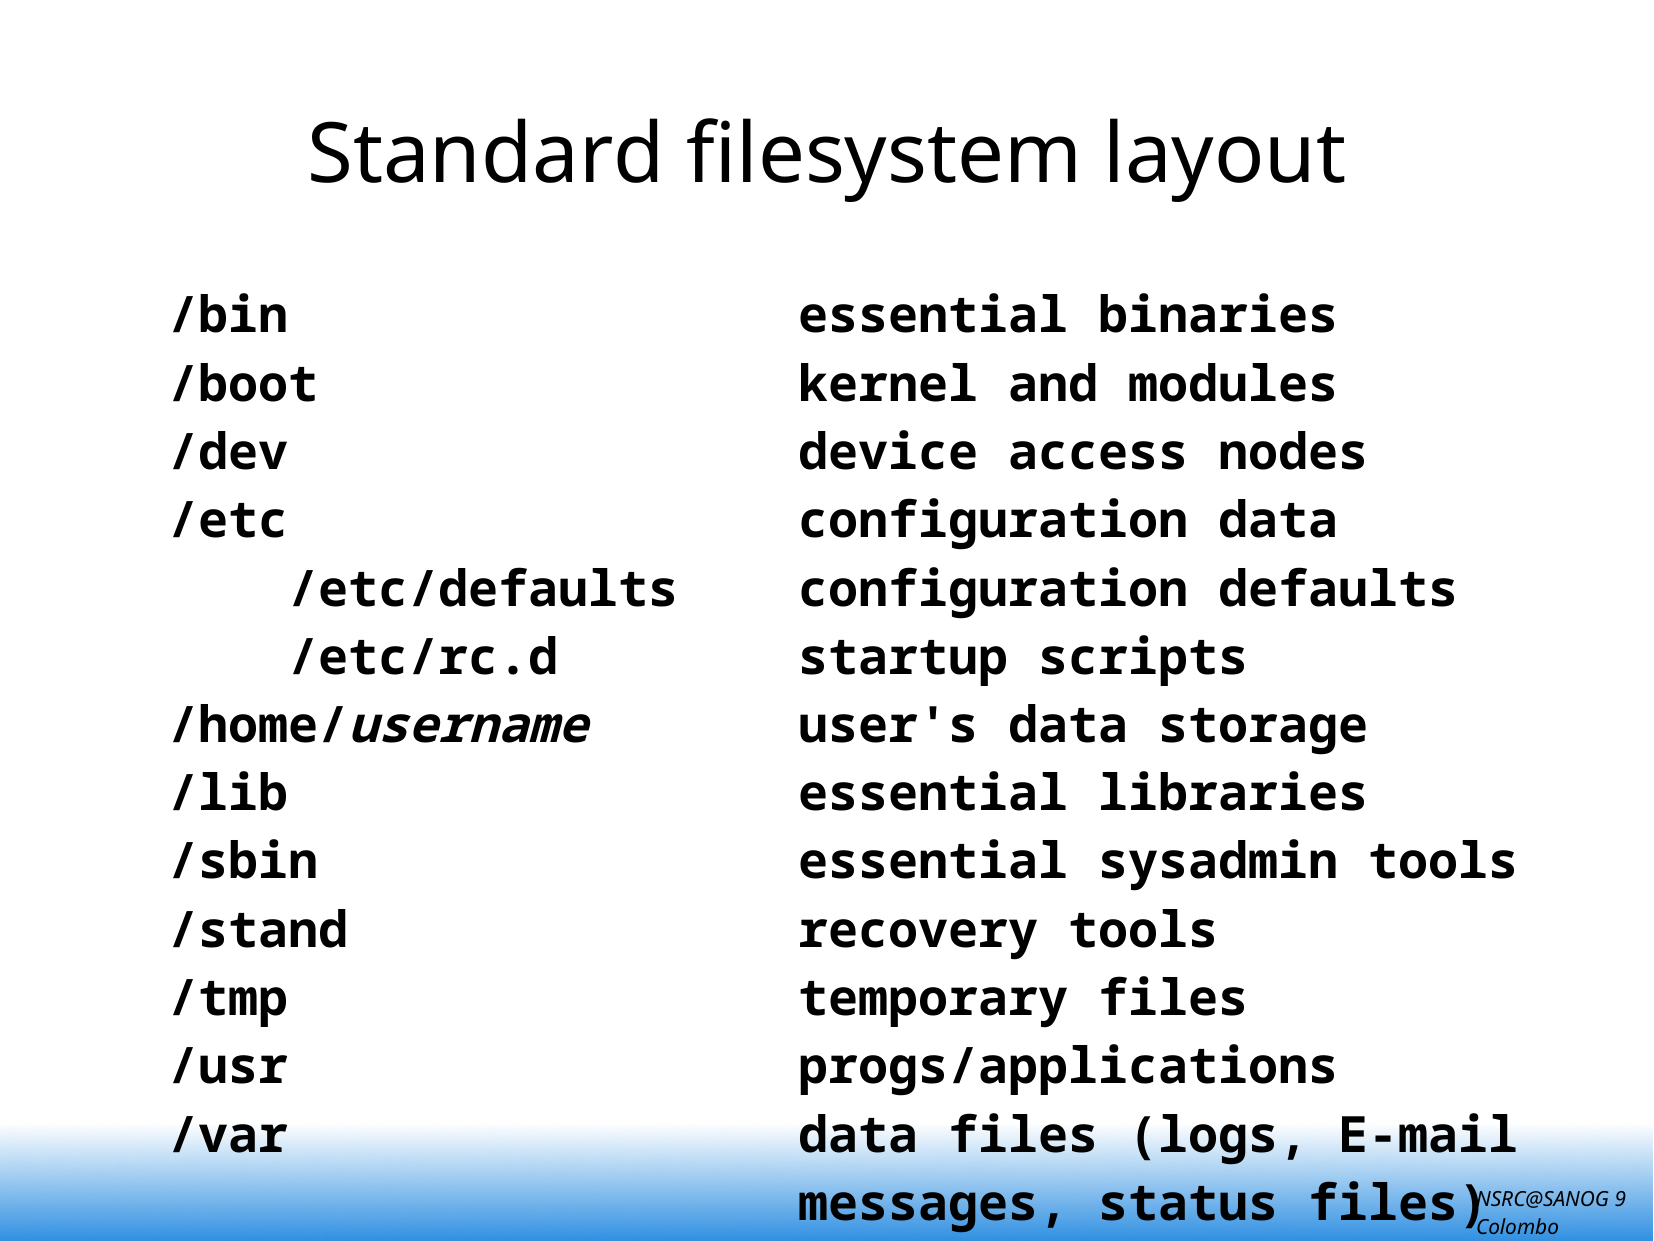

# Standard filesystem layout
/bin essential binaries
/boot kernel and modules
/dev device access nodes
/etc configuration data
 /etc/defaults configuration defaults
 /etc/rc.d startup scripts
/home/username user's data storage
/lib essential libraries
/sbin essential sysadmin tools
/stand recovery tools
/tmp temporary files
/usr progs/applications
/var data files (logs, E-mail
 messages, status files)